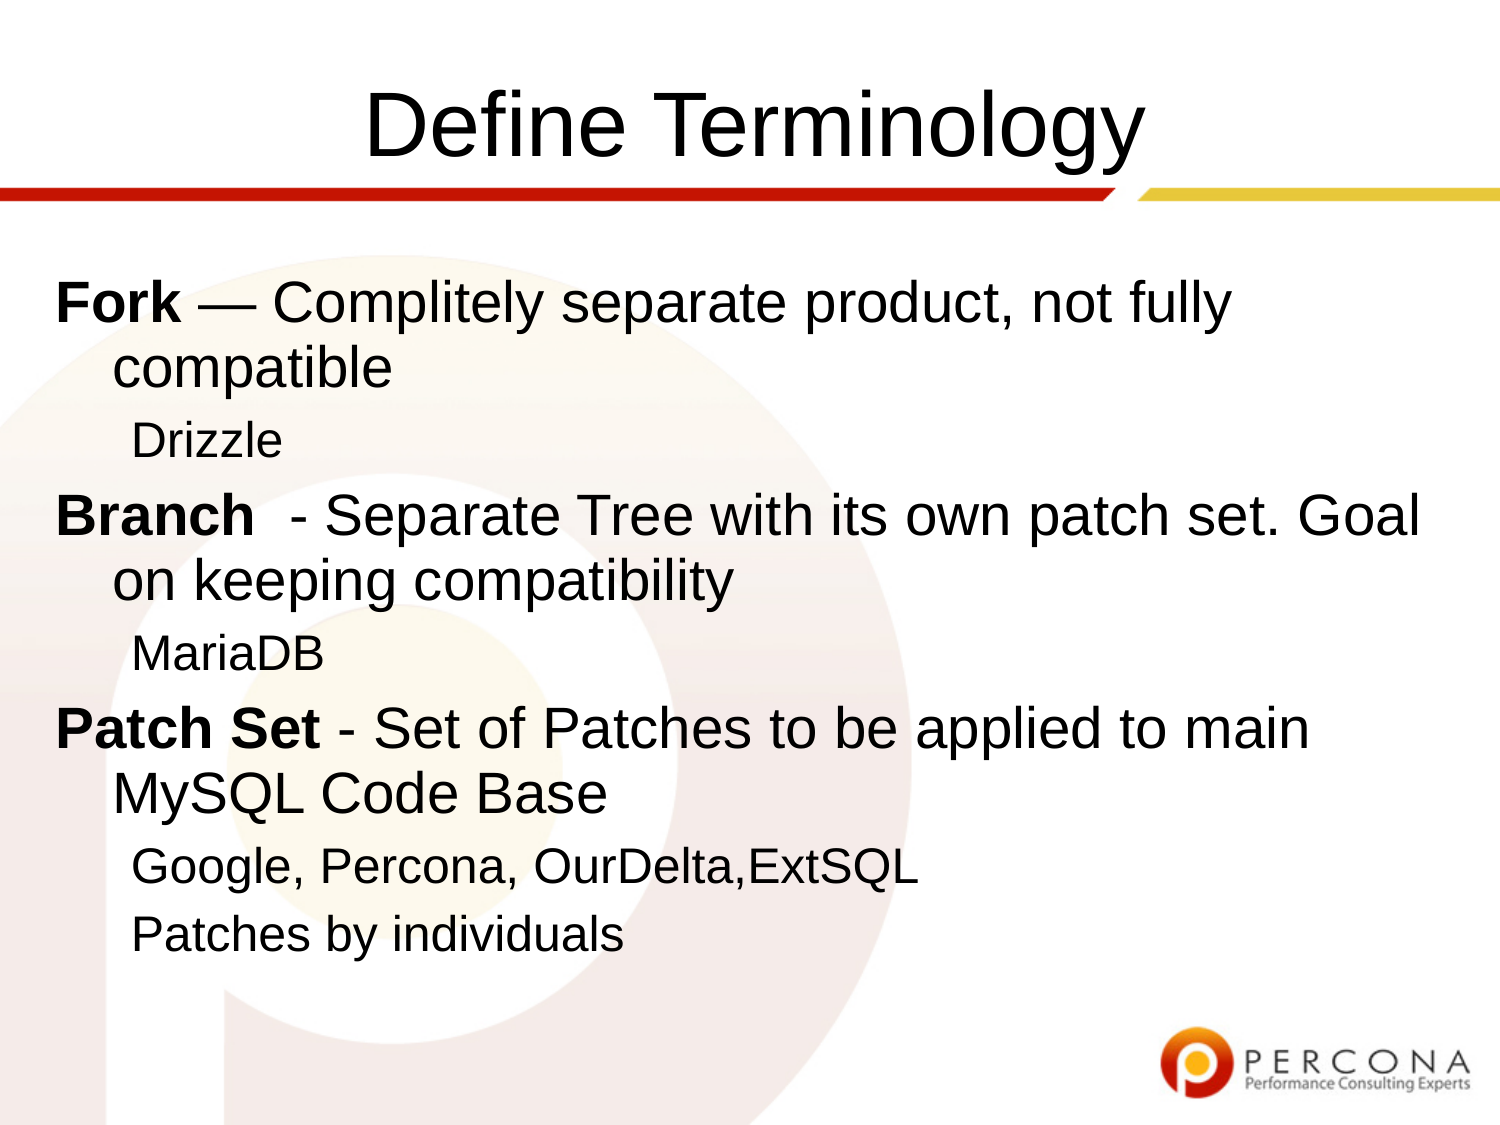

# Define Terminology
Fork — Complitely separate product, not fully compatible
Drizzle
Branch - Separate Tree with its own patch set. Goal on keeping compatibility
MariaDB
Patch Set - Set of Patches to be applied to main MySQL Code Base
Google, Percona, OurDelta,ExtSQL
Patches by individuals